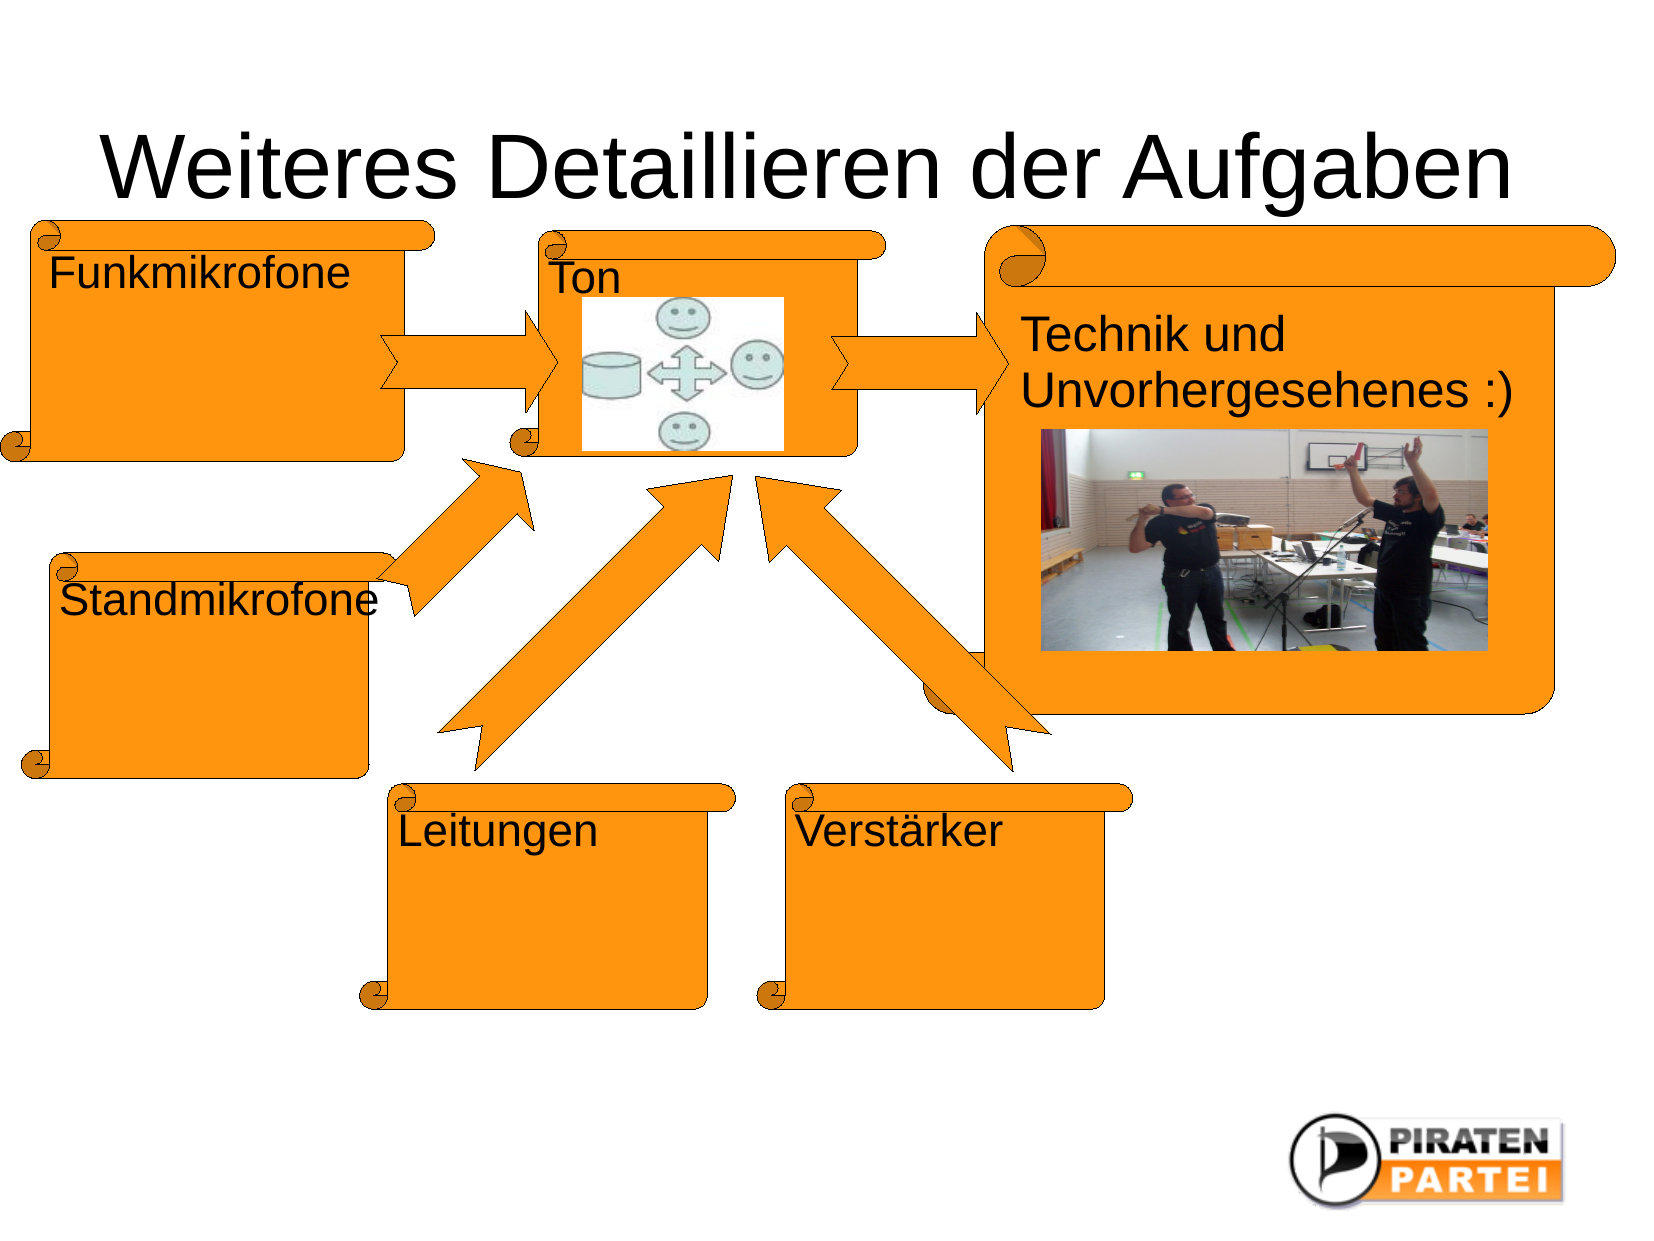

# Weiteres Detaillieren der Aufgaben
Funkmikrofone
Ton
Technik und Unvorhergesehenes :)
Standmikrofone
Leitungen
Verstärker